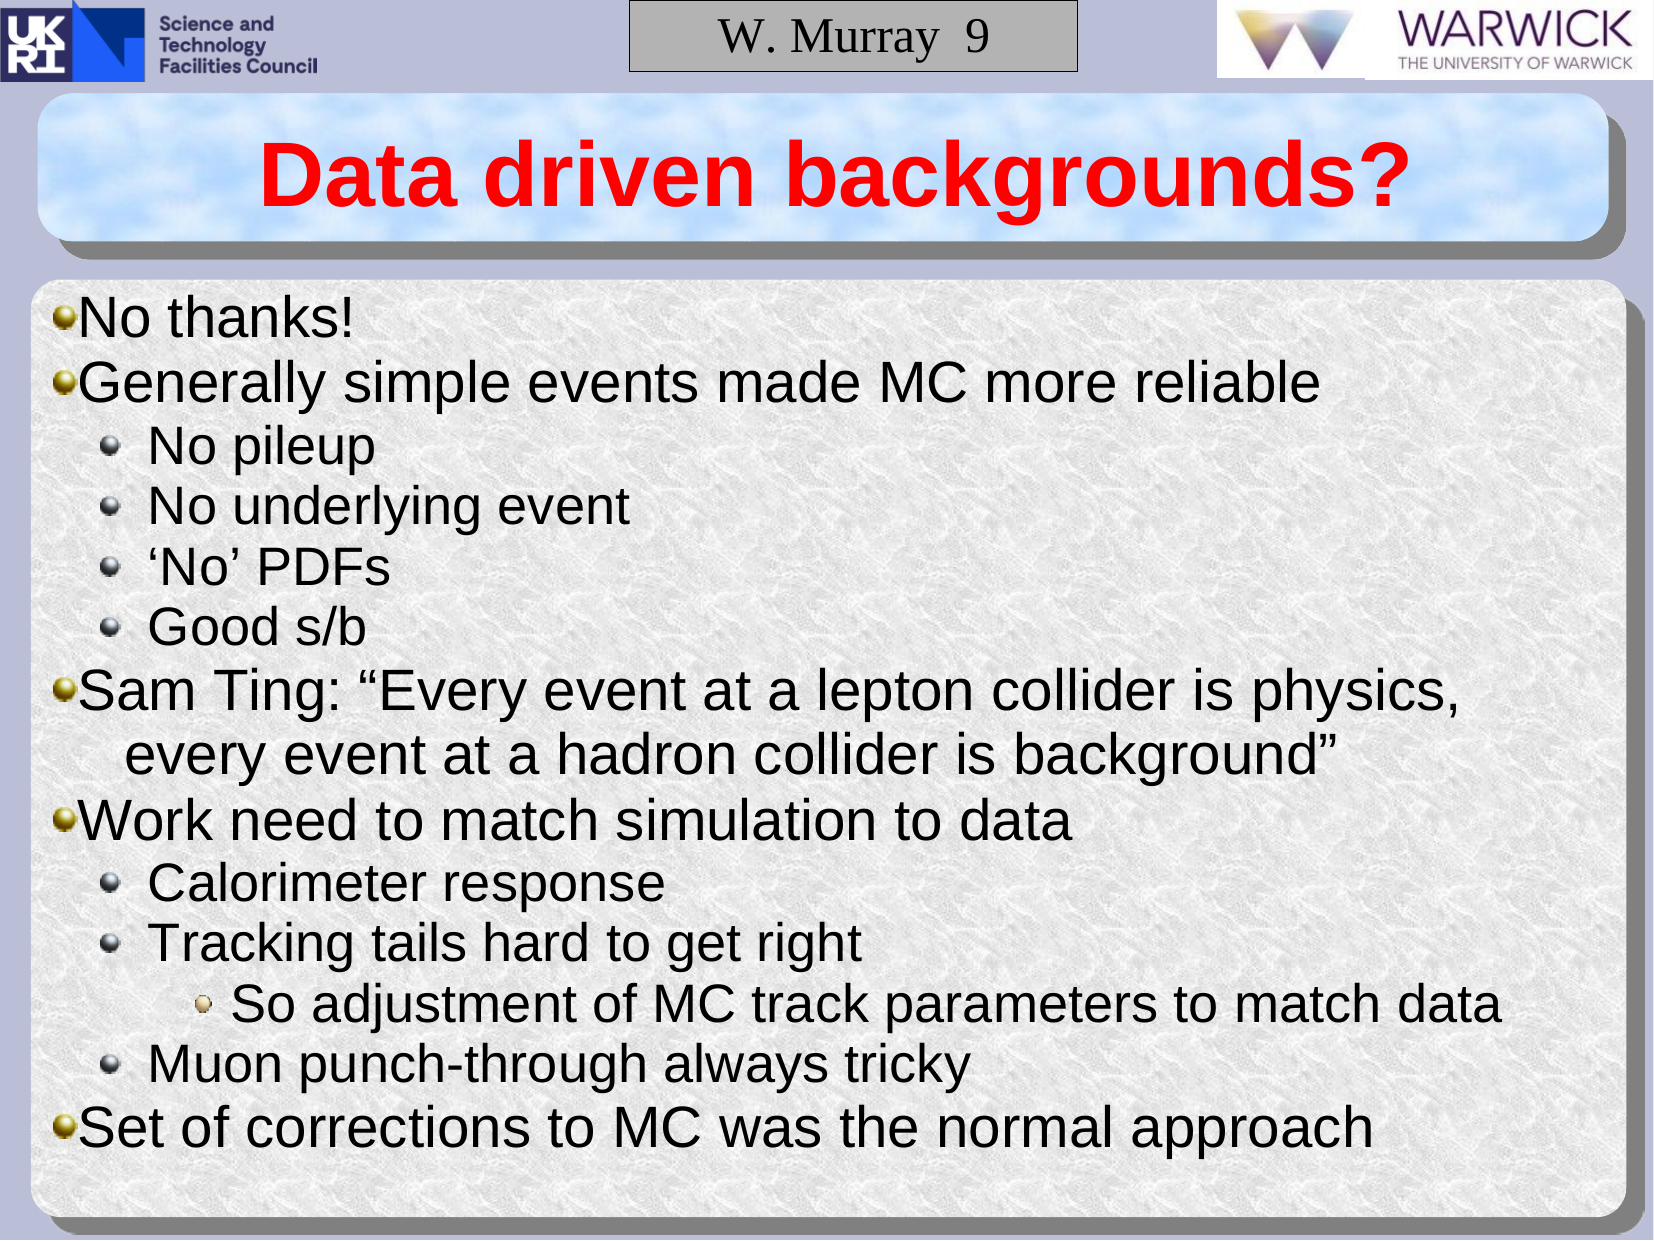

# Data driven backgrounds?
No thanks!
Generally simple events made MC more reliable
No pileup
No underlying event
‘No’ PDFs
Good s/b
Sam Ting: “Every event at a lepton collider is physics, every event at a hadron collider is background”
Work need to match simulation to data
Calorimeter response
Tracking tails hard to get right
So adjustment of MC track parameters to match data
Muon punch-through always tricky
Set of corrections to MC was the normal approach